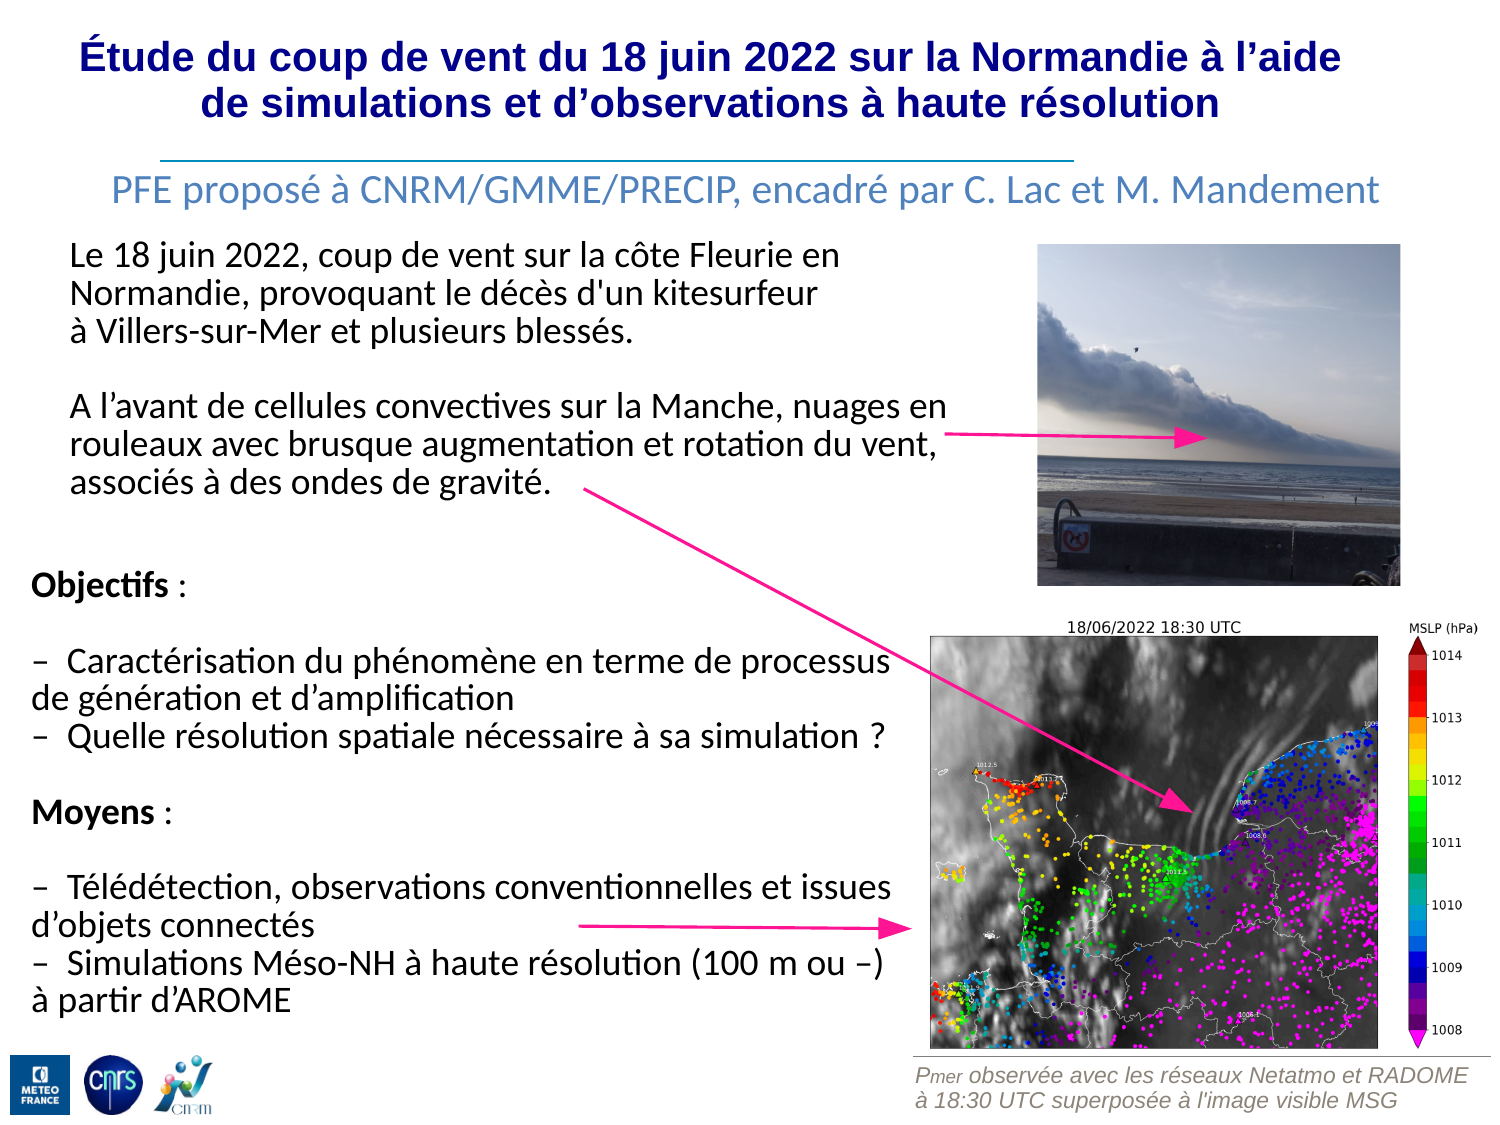

# Étude du coup de vent du 18 juin 2022 sur la Normandie à l’aide de simulations et d’observations à haute résolution
PFE proposé à CNRM/GMME/PRECIP, encadré par C. Lac et M. Mandement
Le 18 juin 2022, coup de vent sur la côte Fleurie en Normandie, provoquant le décès d'un kitesurfeur
à Villers-sur-Mer et plusieurs blessés.
A l’avant de cellules convectives sur la Manche, nuages en rouleaux avec brusque augmentation et rotation du vent, associés à des ondes de gravité.
Objectifs :
– Caractérisation du phénomène en terme de processus de génération et d’amplification
– Quelle résolution spatiale nécessaire à sa simulation ?
Moyens :
– Télédétection, observations conventionnelles et issues d’objets connectés
– Simulations Méso-NH à haute résolution (100 m ou –) à partir d’AROME
Pmer observée avec les réseaux Netatmo et RADOME à 18:30 UTC superposée à l'image visible MSG